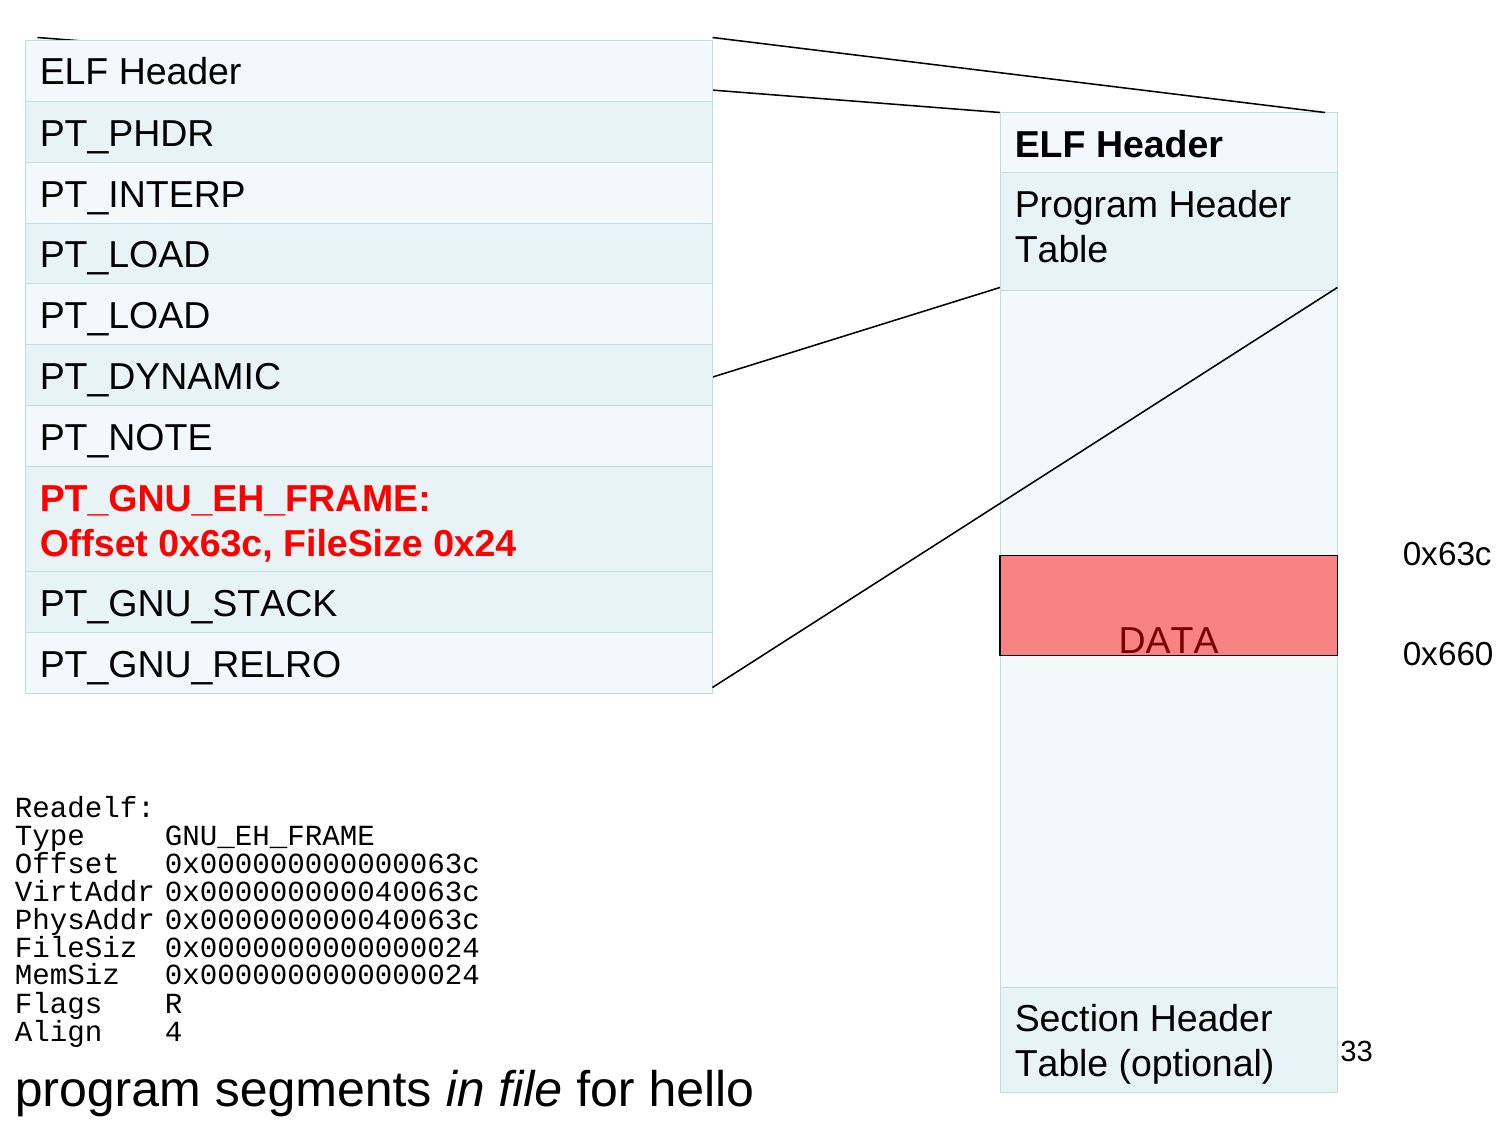

| ELF Header |
| --- |
| PT\_PHDR |
| PT\_INTERP |
| PT\_LOAD |
| PT\_LOAD |
| PT\_DYNAMIC |
| PT\_NOTE |
| PT\_GNU\_EH\_FRAME: Offset 0x63c, FileSize 0x24 |
| PT\_GNU\_STACK |
| PT\_GNU\_RELRO |
| ELF Header |
| --- |
| Program Header Table |
| DATA |
| Section Header Table (optional) |
0x63c
0x660
Readelf:
Type	GNU_EH_FRAME
Offset	0x000000000000063c
VirtAddr	0x000000000040063c
PhysAddr	0x000000000040063c
FileSiz	0x0000000000000024
MemSiz	0x0000000000000024
Flags	R
Align	4
program segments in file for hello